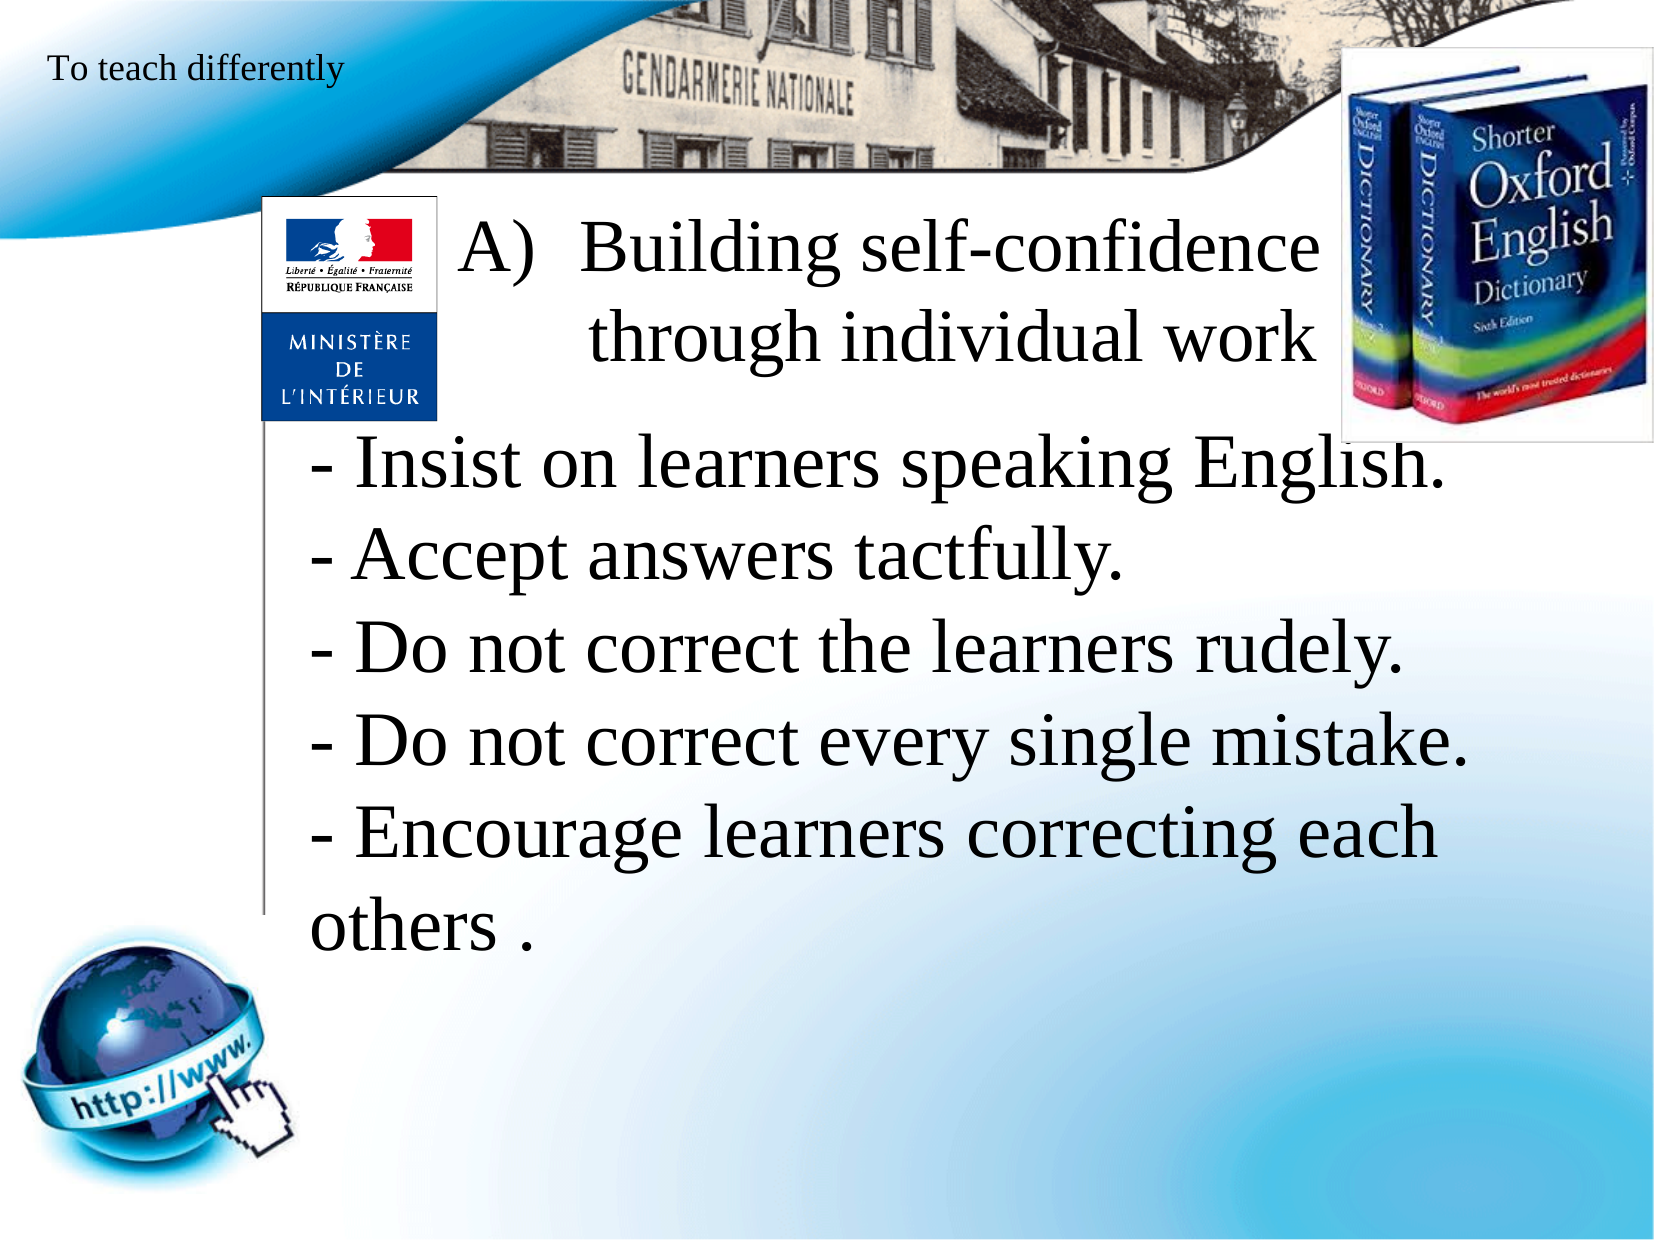

To teach differently
Building self-confidence
 through individual work
 -
- Insist on learners speaking English.
- Accept answers tactfully.
- Do not correct the learners rudely.
- Do not correct every single mistake.
- Encourage learners correcting each others .